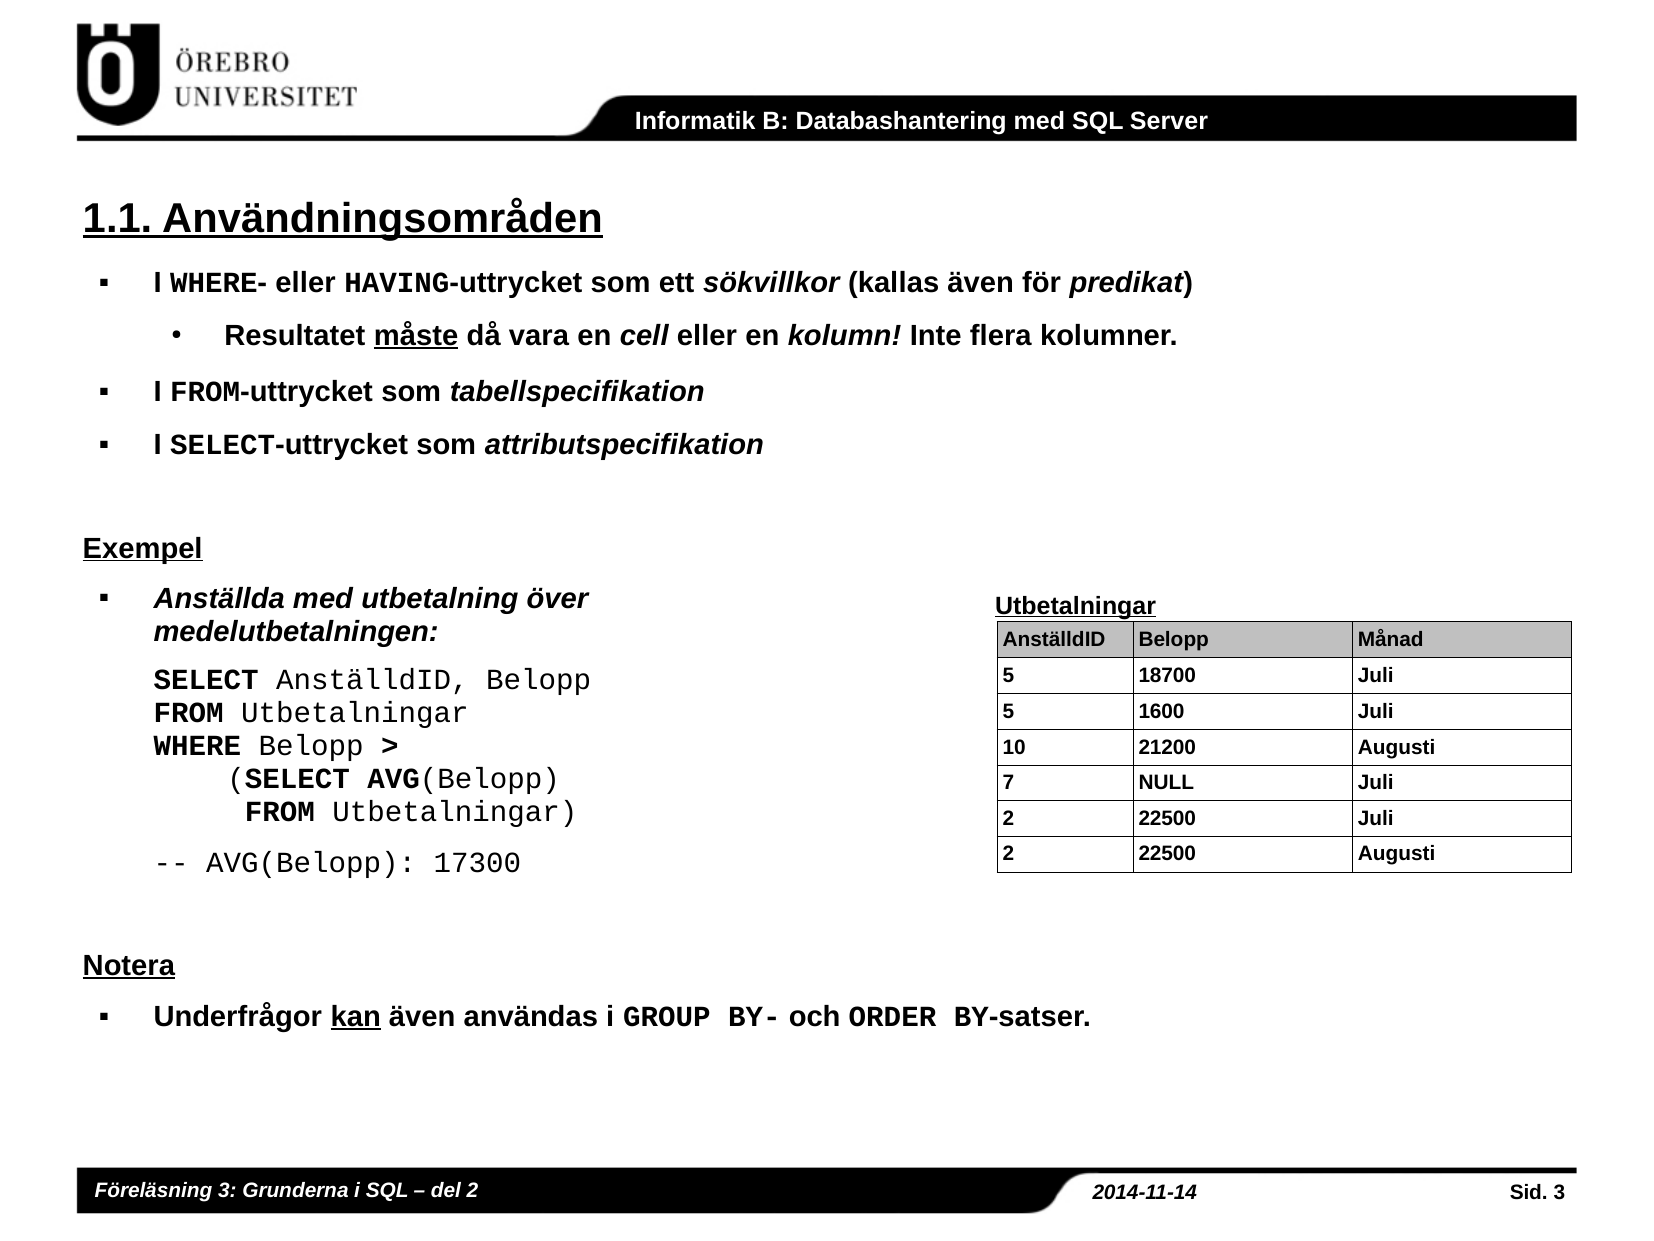

# 1.1. Användningsområden
I WHERE- eller HAVING-uttrycket som ett sökvillkor (kallas även för predikat)
Resultatet måste då vara en cell eller en kolumn! Inte flera kolumner.
I FROM-uttrycket som tabellspecifikation
I SELECT-uttrycket som attributspecifikation
Exempel
Anställda med utbetalning över
medelutbetalningen:
SELECT AnställdID, Belopp
FROM Utbetalningar
WHERE Belopp >
	(SELECT AVG(Belopp)
	 FROM Utbetalningar)
-- AVG(Belopp): 17300
Notera
Underfrågor kan även användas i GROUP BY- och ORDER BY-satser.
Utbetalningar
| AnställdID | Belopp | Månad |
| --- | --- | --- |
| 5 | 18700 | Juli |
| 5 | 1600 | Juli |
| 10 | 21200 | Augusti |
| 7 | NULL | Juli |
| 2 | 22500 | Juli |
| 2 | 22500 | Augusti |
Föreläsning 3: Grunderna i SQL – del 2
2014-11-14
3